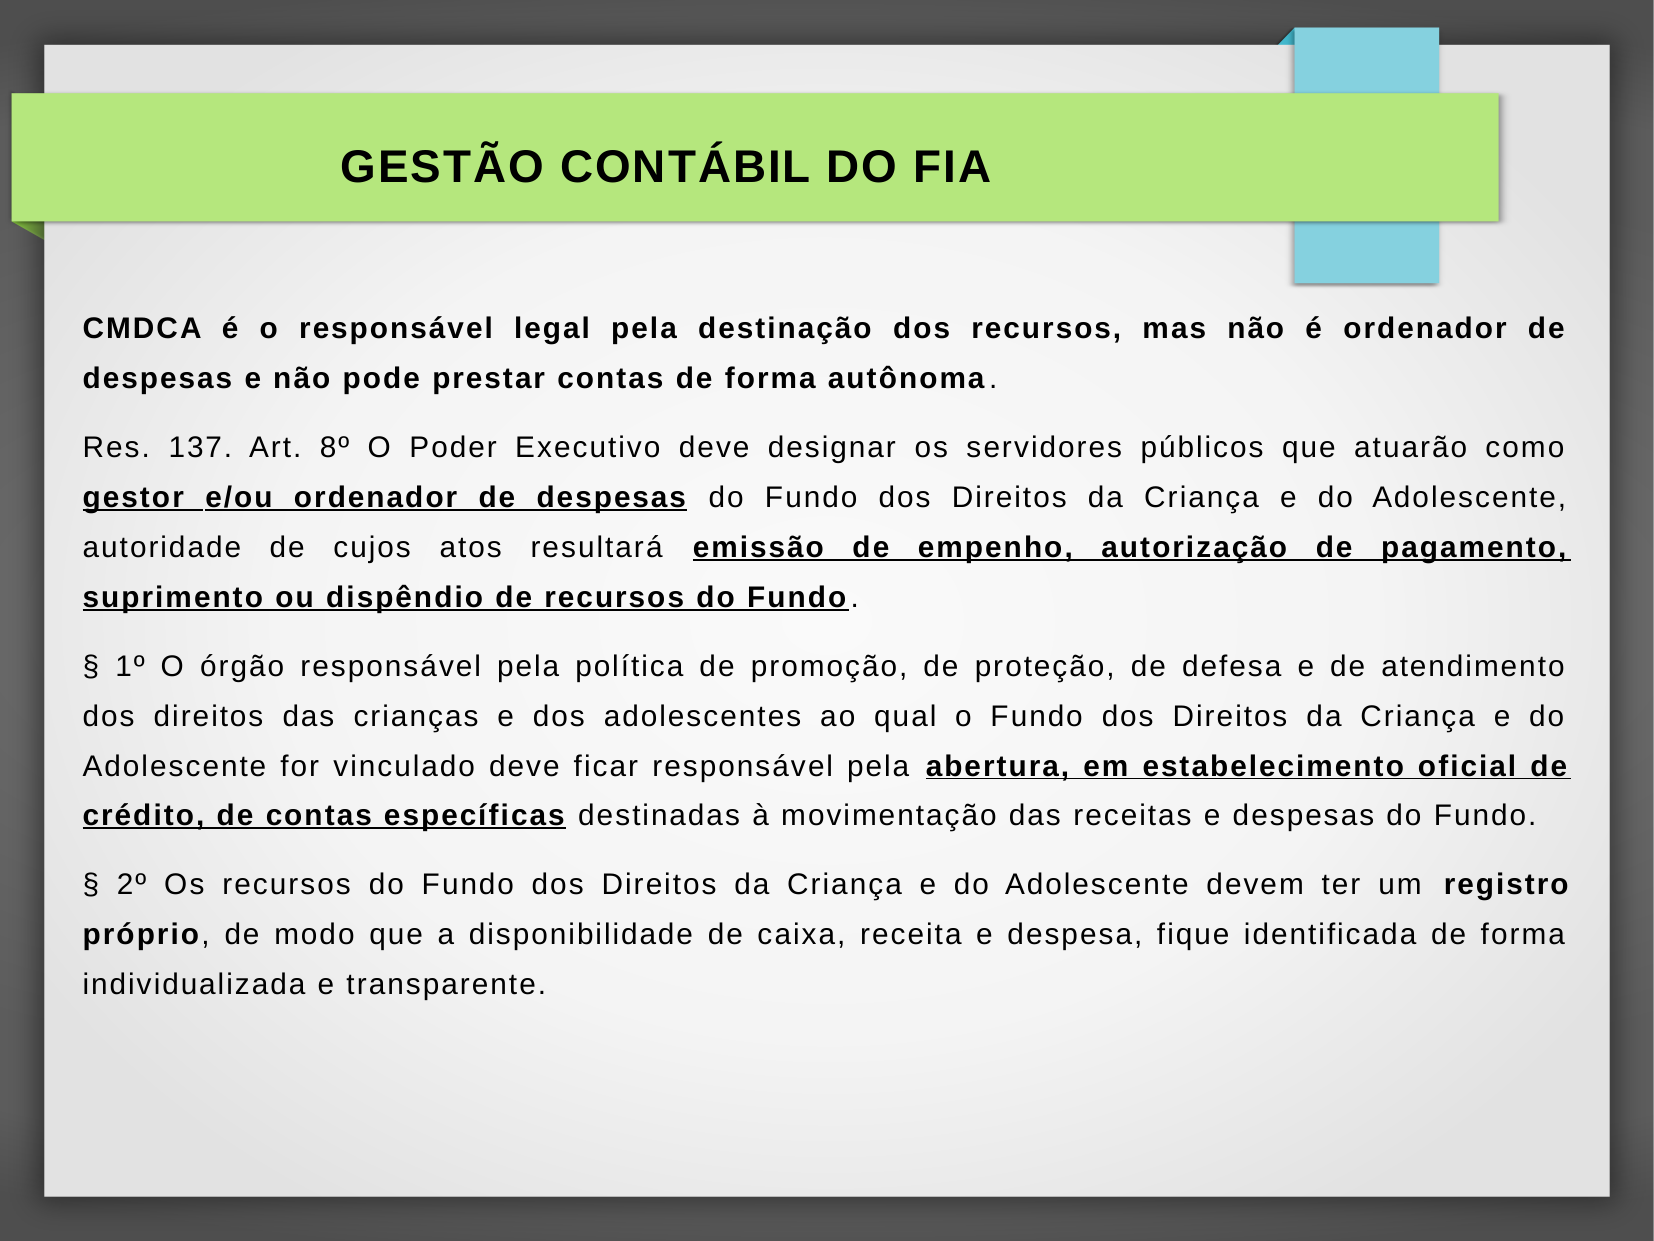

# GESTÃO CONTÁBIL DO FIA
CMDCA é o responsável legal pela destinação dos recursos, mas não é ordenador de despesas e não pode prestar contas de forma autônoma.
Res. 137. Art. 8º O Poder Executivo deve designar os servidores públicos que atuarão como gestor e/ou ordenador de despesas do Fundo dos Direitos da Criança e do Adolescente, autoridade de cujos atos resultará emissão de empenho, autorização de pagamento, suprimento ou dispêndio de recursos do Fundo.
§ 1º O órgão responsável pela política de promoção, de proteção, de defesa e de atendimento dos direitos das crianças e dos adolescentes ao qual o Fundo dos Direitos da Criança e do Adolescente for vinculado deve ficar responsável pela abertura, em estabelecimento oficial de crédito, de contas específicas destinadas à movimentação das receitas e despesas do Fundo.
§ 2º Os recursos do Fundo dos Direitos da Criança e do Adolescente devem ter um registro próprio, de modo que a disponibilidade de caixa, receita e despesa, fique identificada de forma individualizada e transparente.